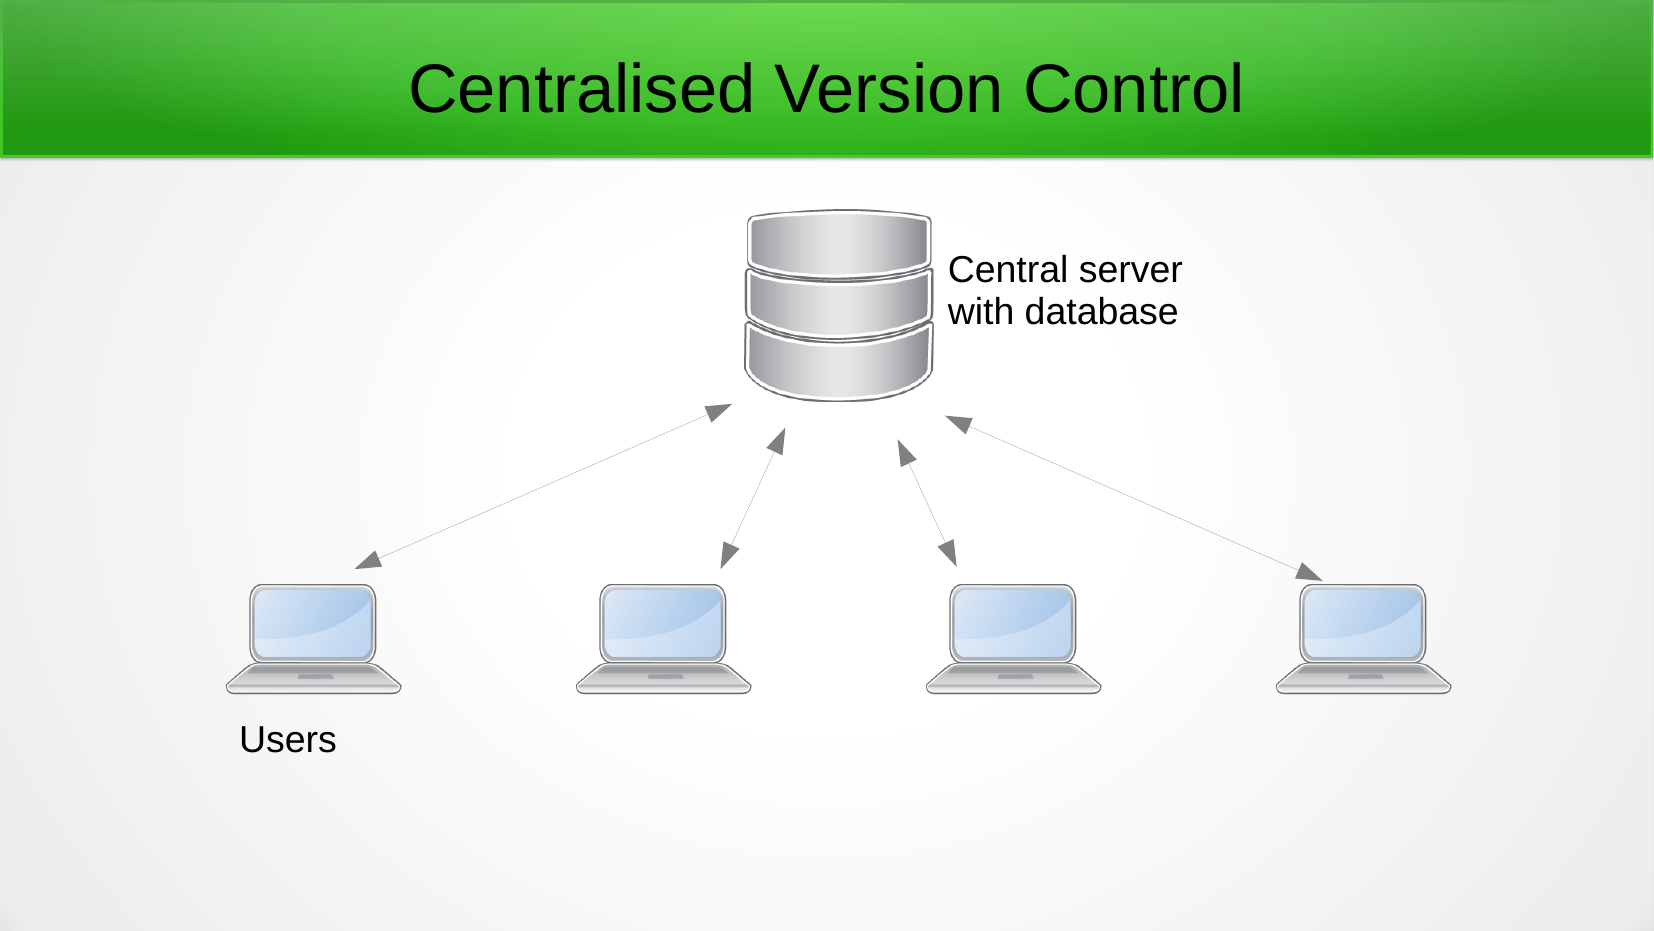

# Centralised Version Control
Central server with database
Users